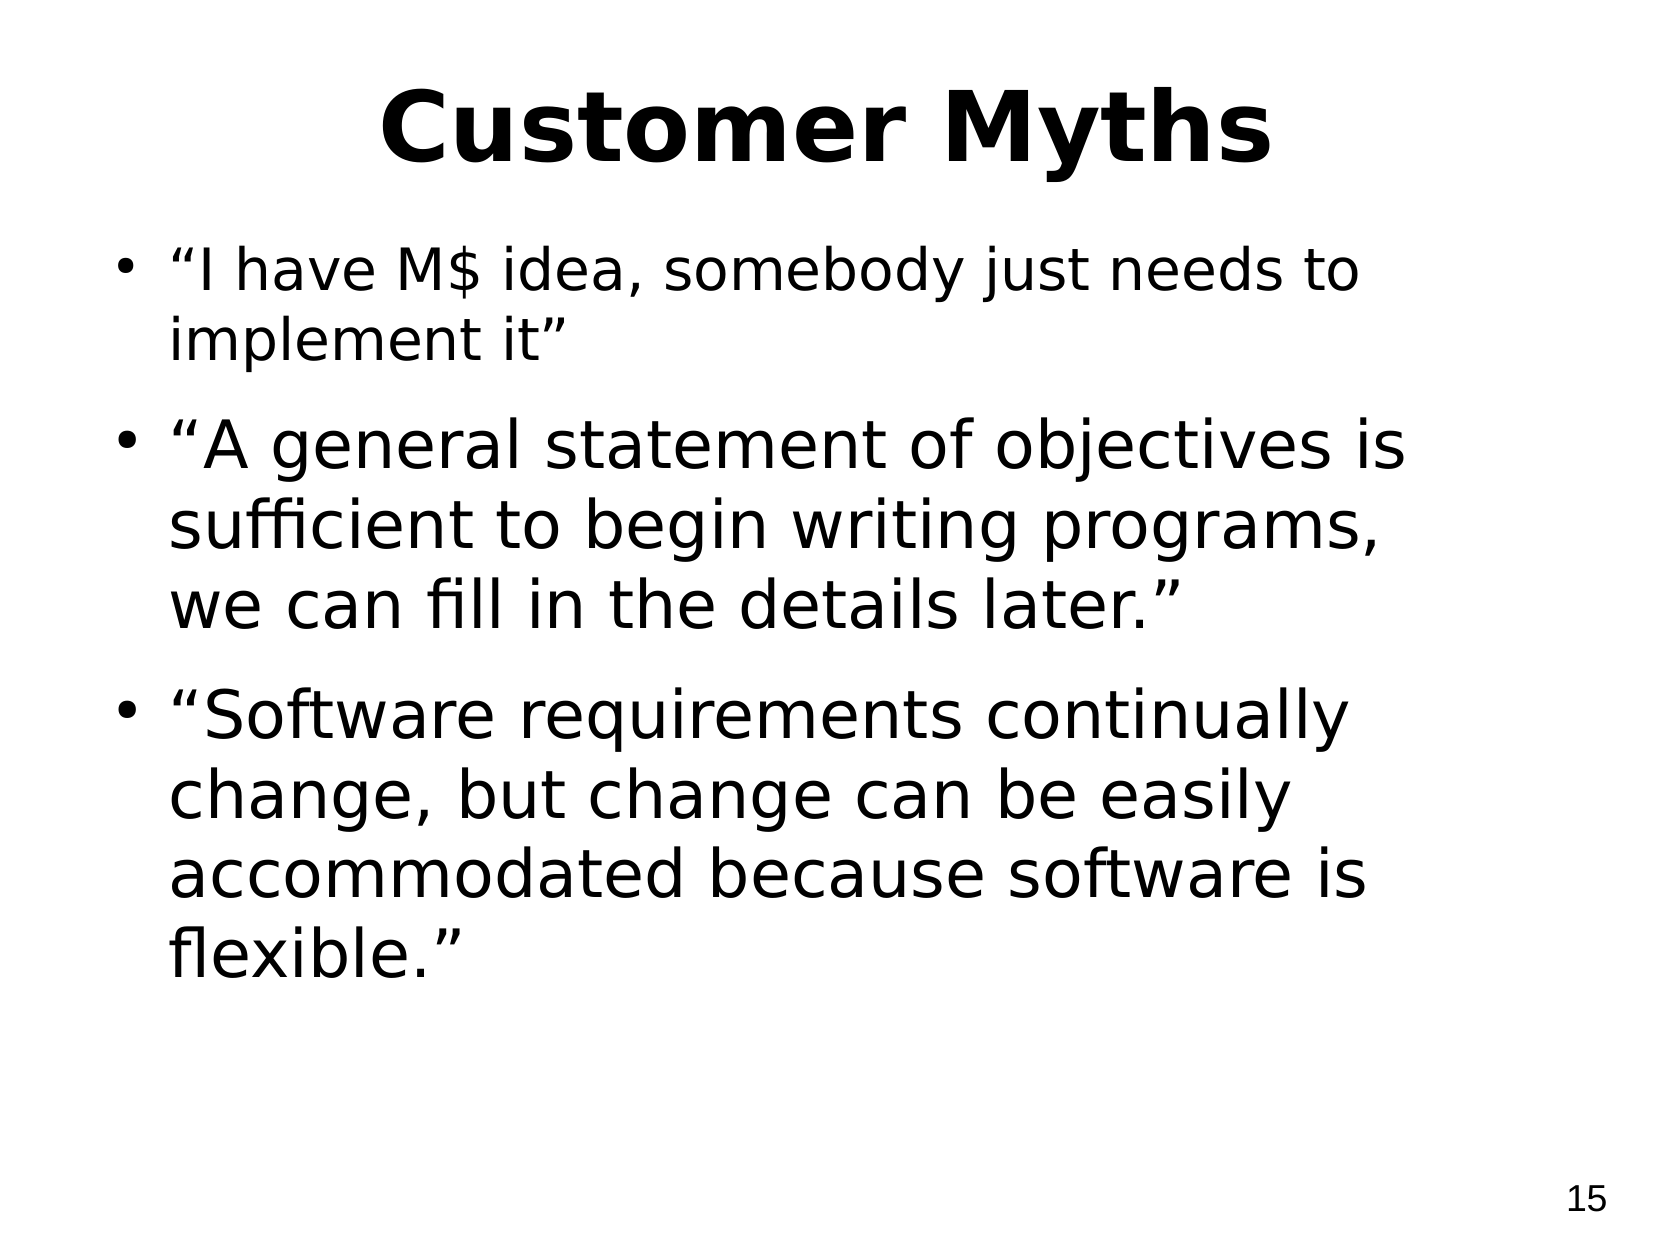

# Customer Myths
“I have M$ idea, somebody just needs to implement it”
“A general statement of objectives is sufficient to begin writing programs,
we can fill in the details later.”
“Software requirements continually change, but change can be easily accommodated because software is flexible.”